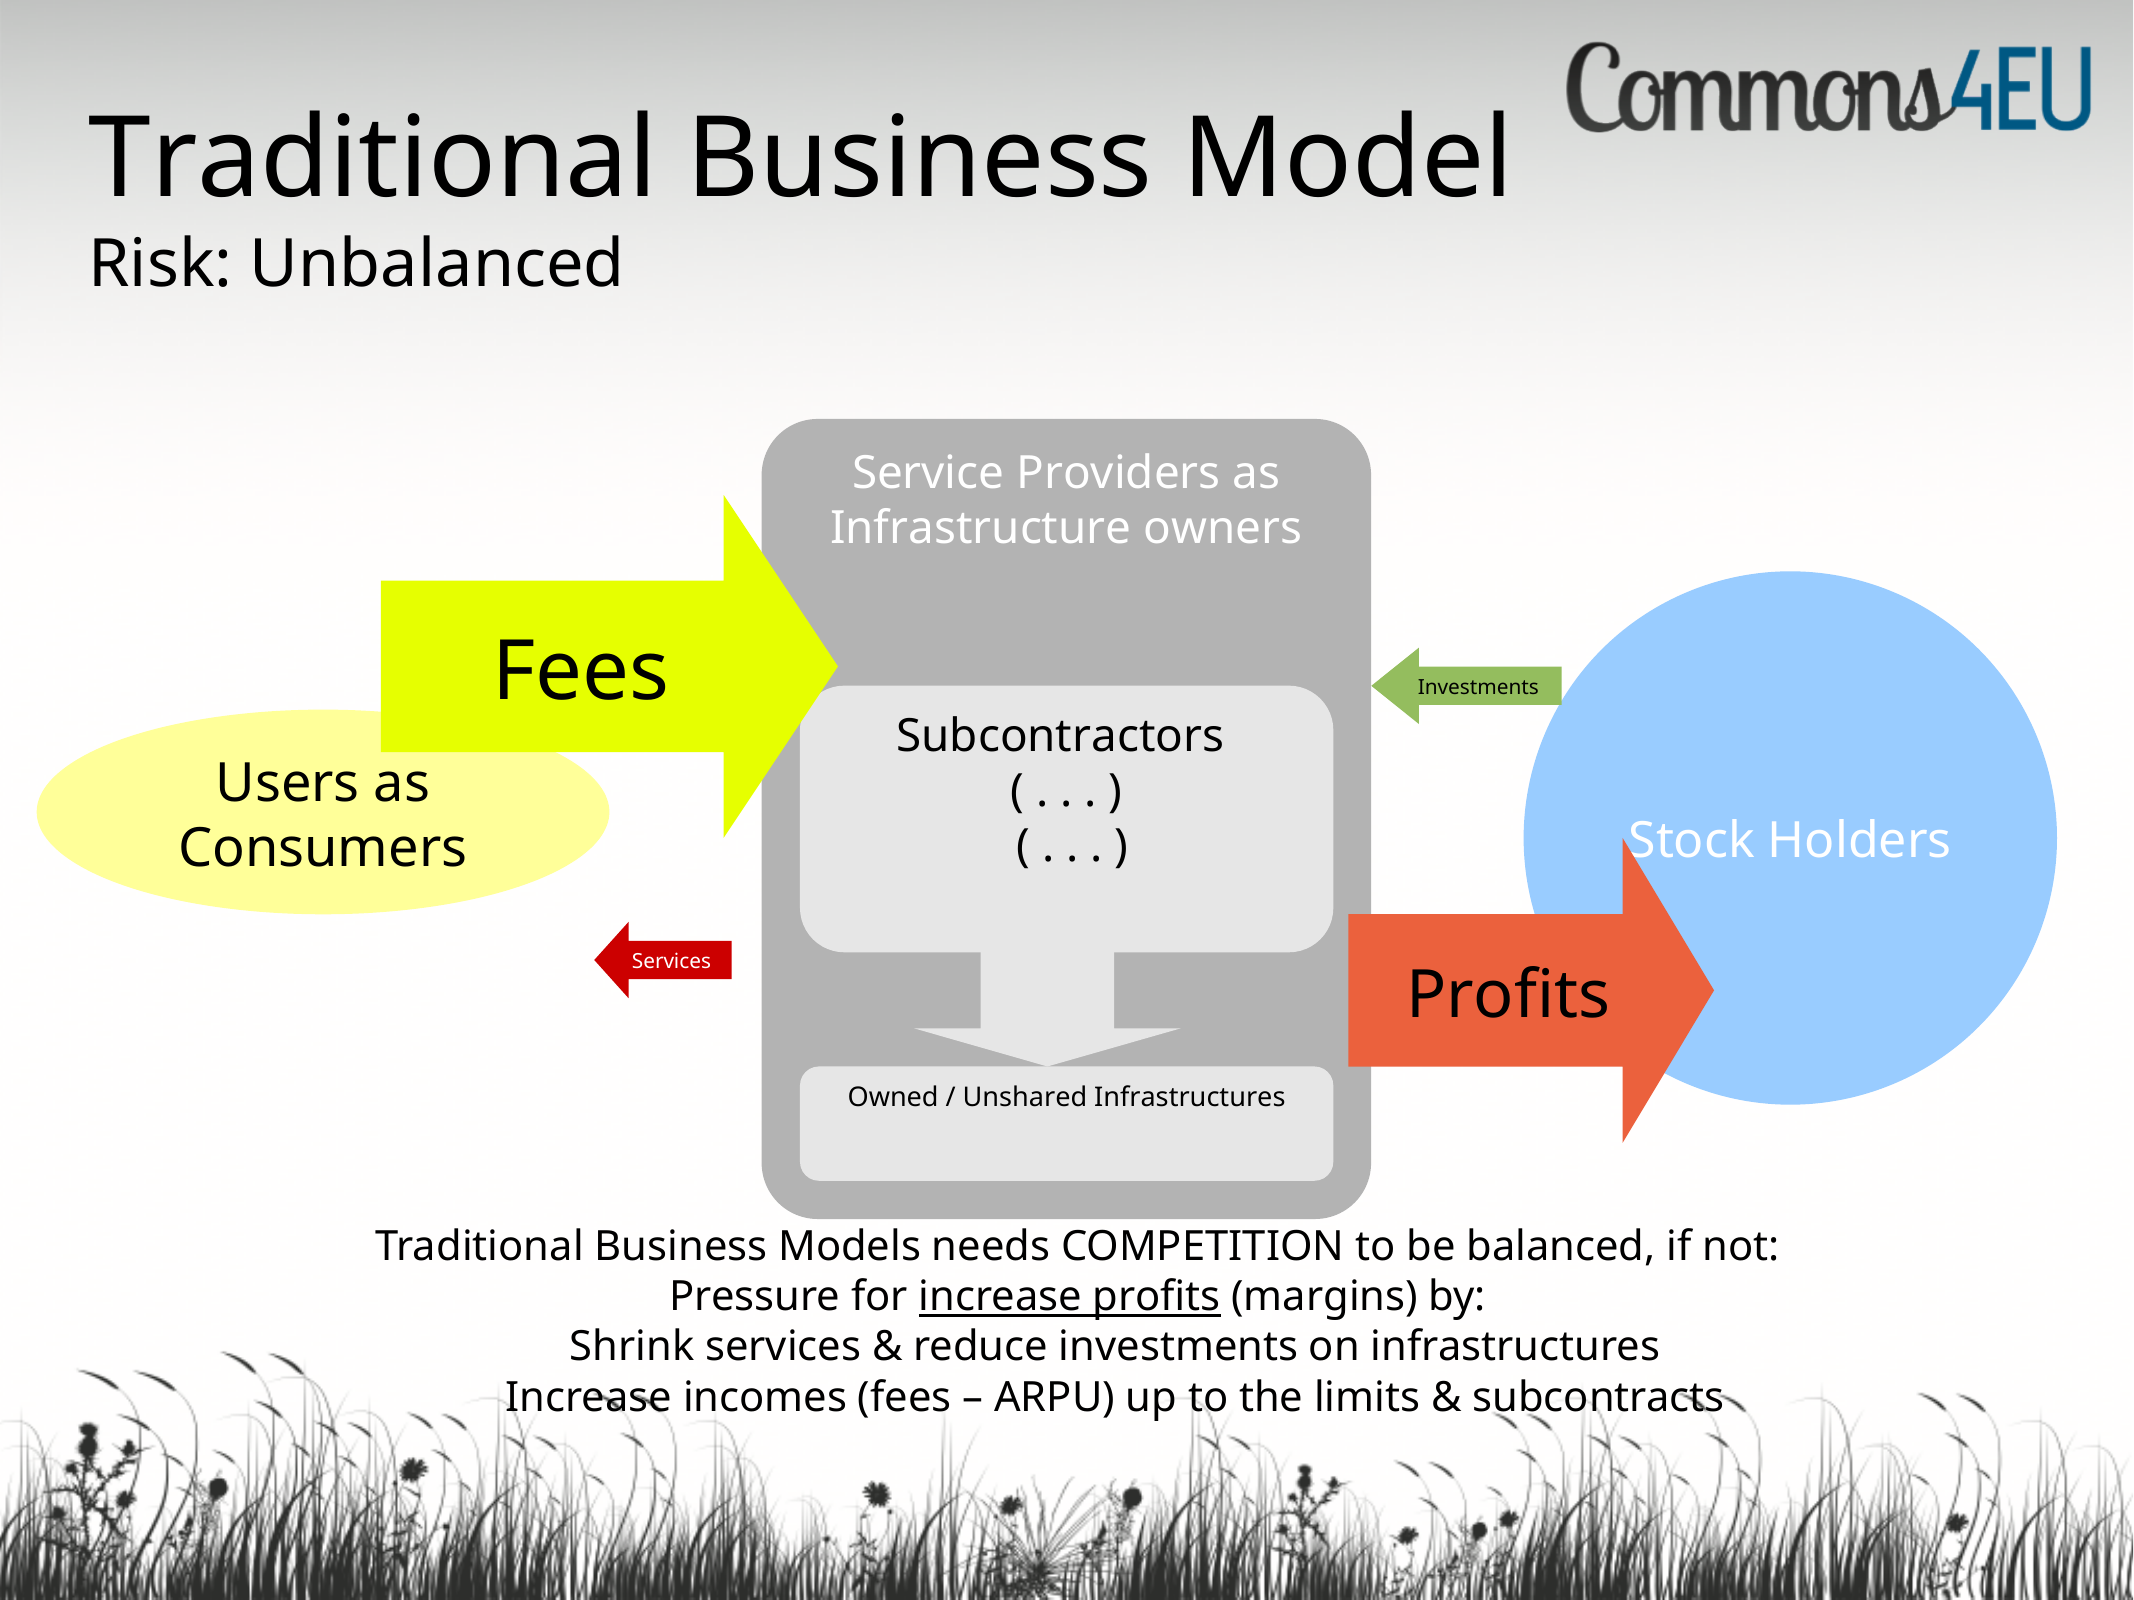

Traditional Business Model
Risk: Unbalanced
Service Providers as Infrastructure owners
Fees
Stock Holders
Investments
Subcontractors
( . . . )
 ( . . . )
Users as Consumers
Profits
Services
Owned / Unshared Infrastructures
# Traditional Business Models needs COMPETITION to be balanced, if not:
Pressure for increase profits (margins) by:
Shrink services & reduce investments on infrastructures
Increase incomes (fees – ARPU) up to the limits & subcontracts